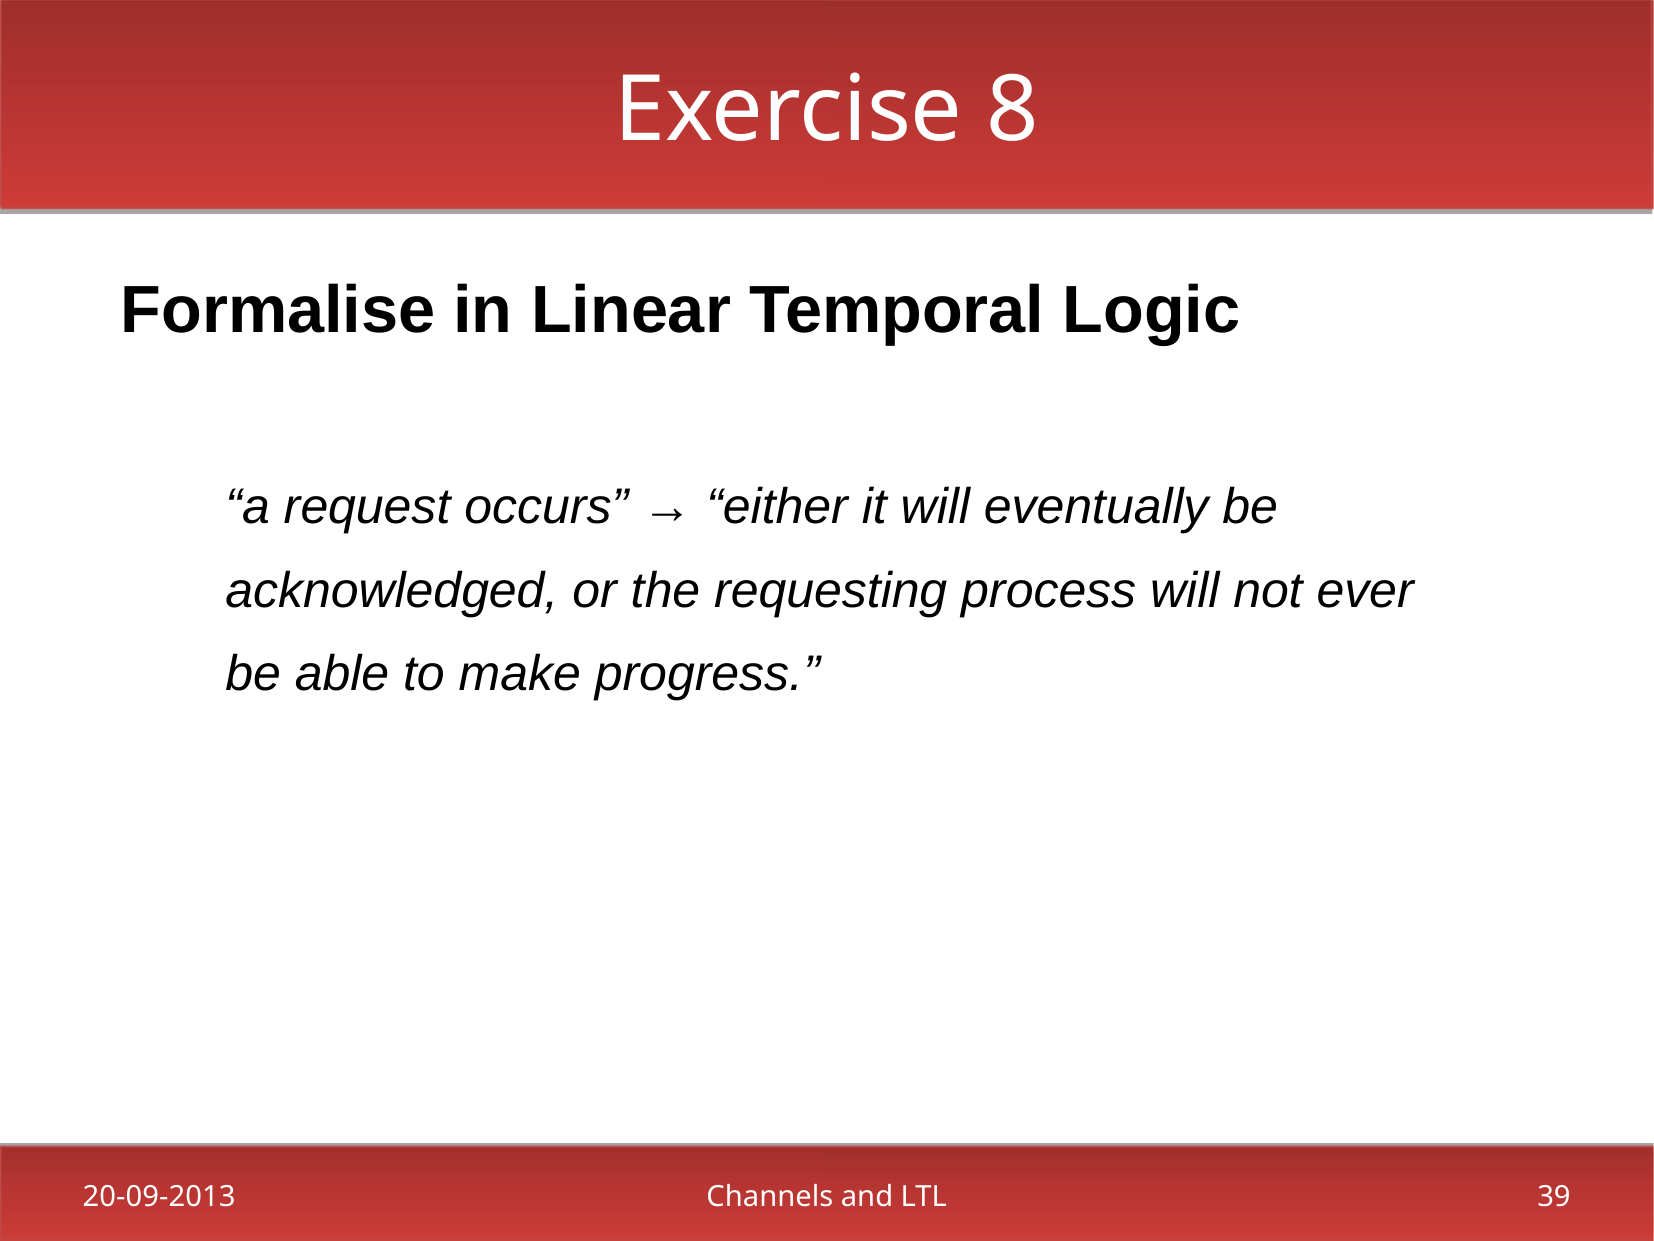

# Exercise 8
Formalise in Linear Temporal Logic
“a request occurs” → “either it will eventually be acknowledged, or the requesting process will not ever be able to make progress.”
20-09-2013
Channels and LTL
39